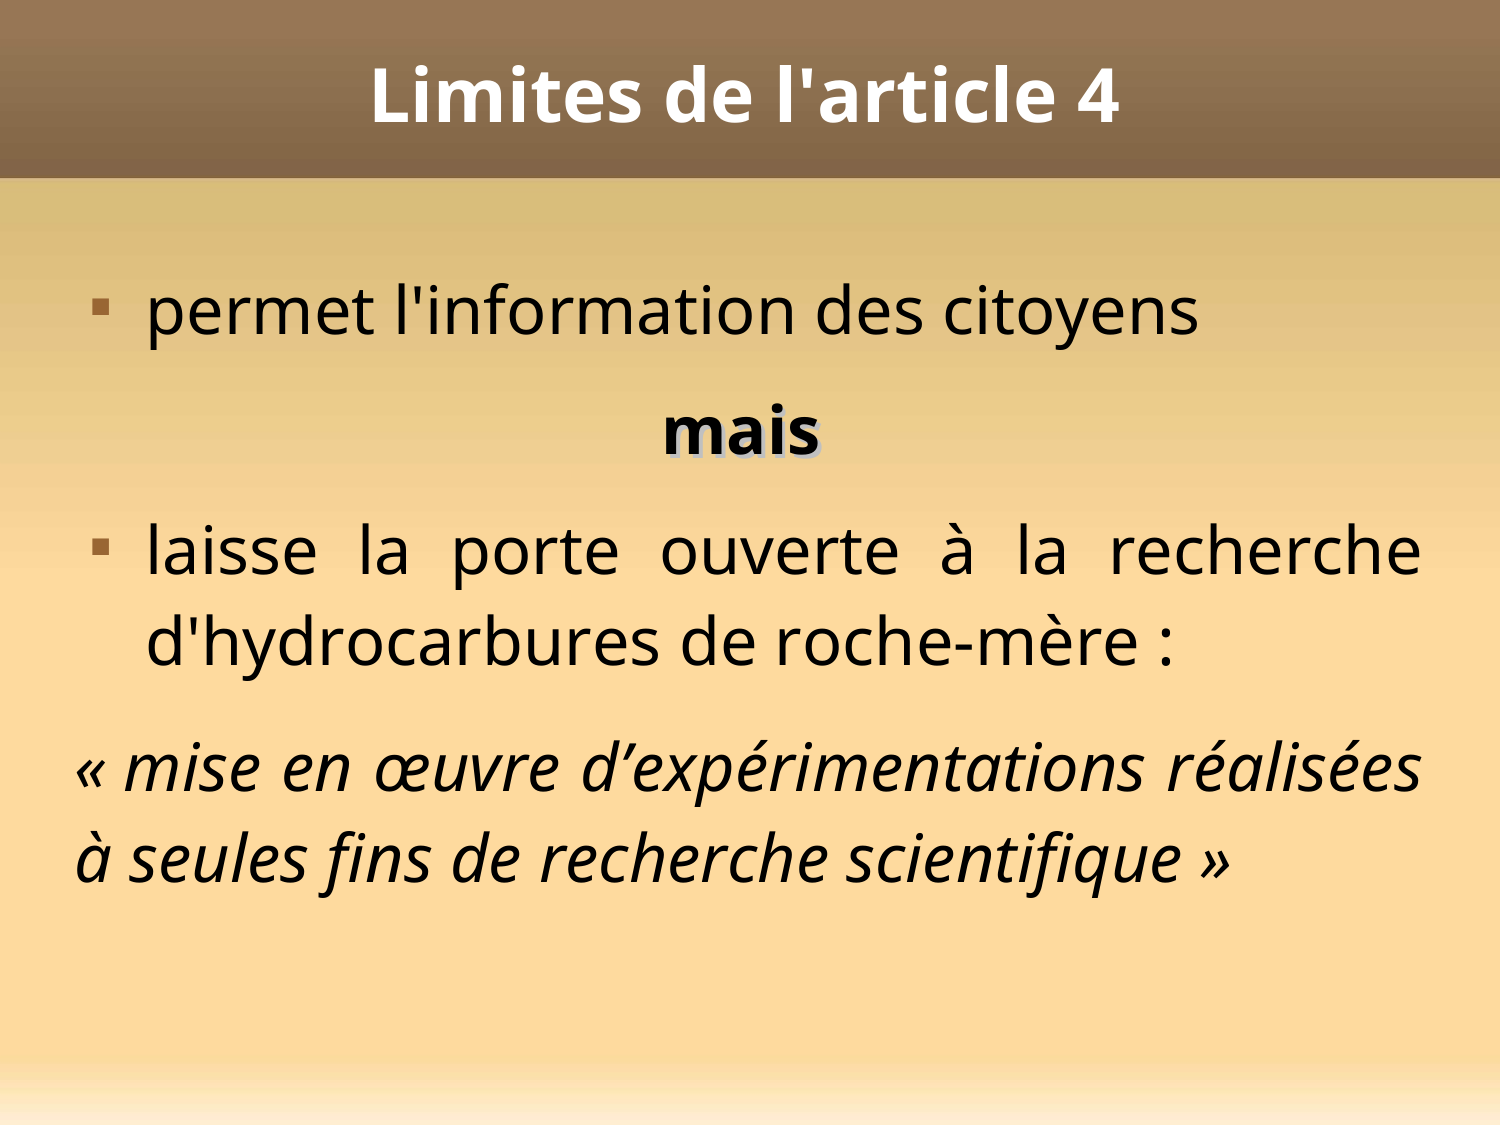

# Limites de l'article 4
permet l'information des citoyens
mais
laisse la porte ouverte à la recherche d'hydrocarbures de roche-mère :
« mise en œuvre d’expérimentations réalisées à seules fins de recherche scientifique »